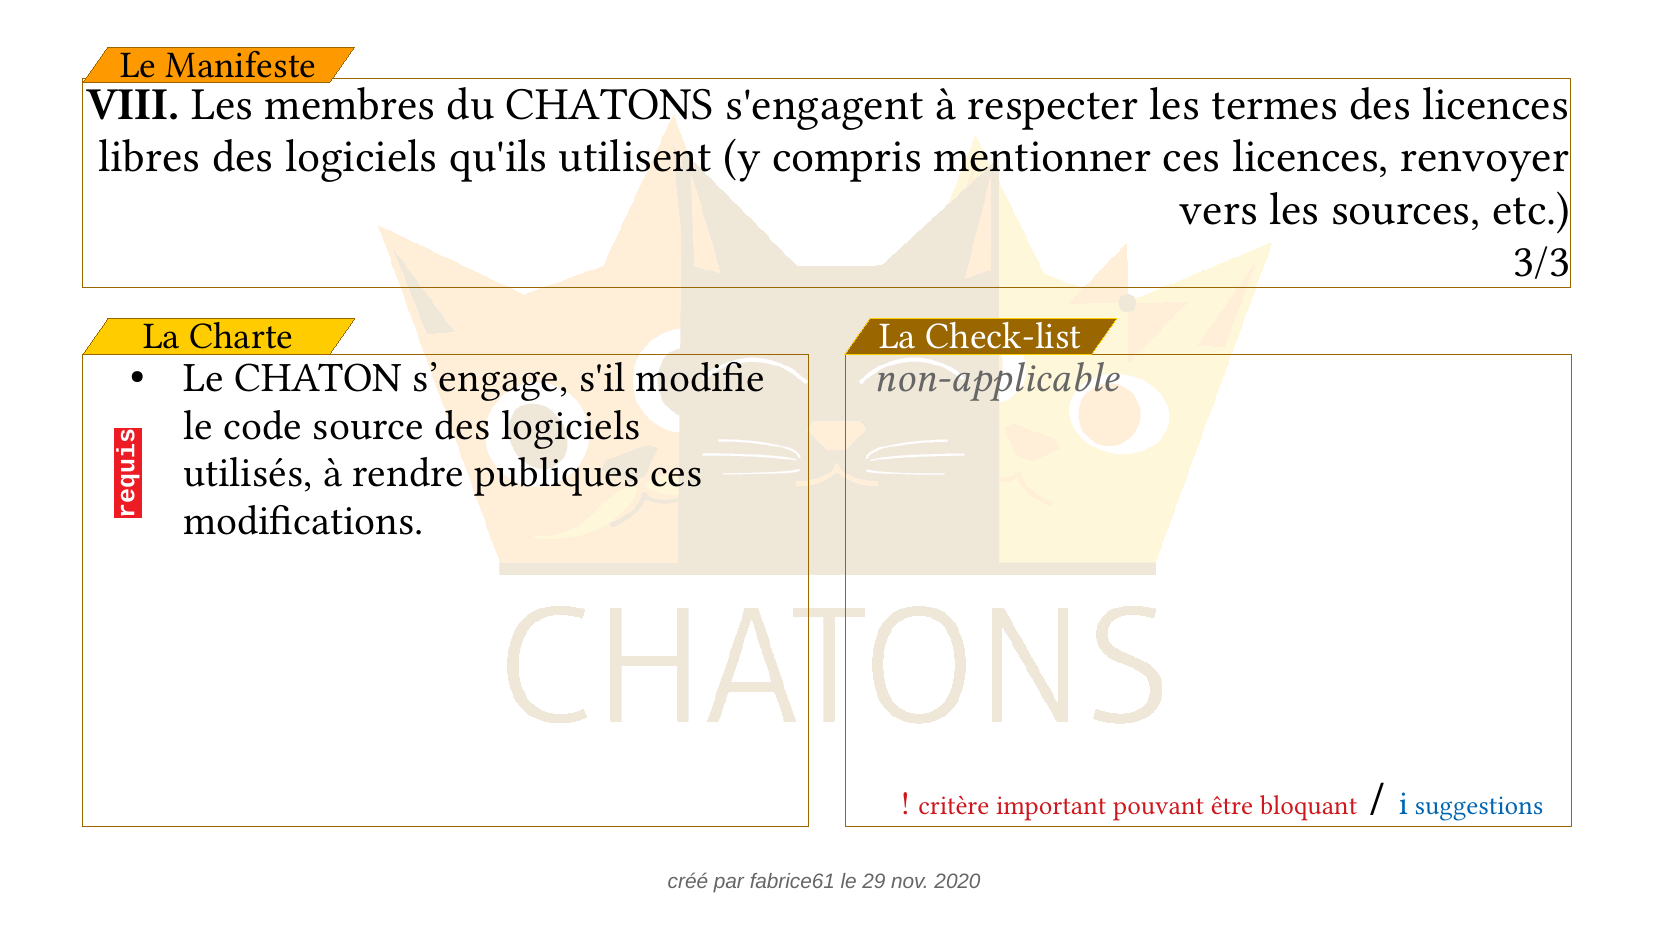

Le Manifeste
# VIII. Les membres du CHATONS s'engagent à respecter les termes des licences libres des logiciels qu'ils utilisent (y compris mentionner ces licences, renvoyer vers les sources, etc.) 3/3
La Charte
La Check-list
Le CHATON s’engage, s'il modifie le code source des logiciels utilisés, à rendre publiques ces modifications.
non-applicable
requis